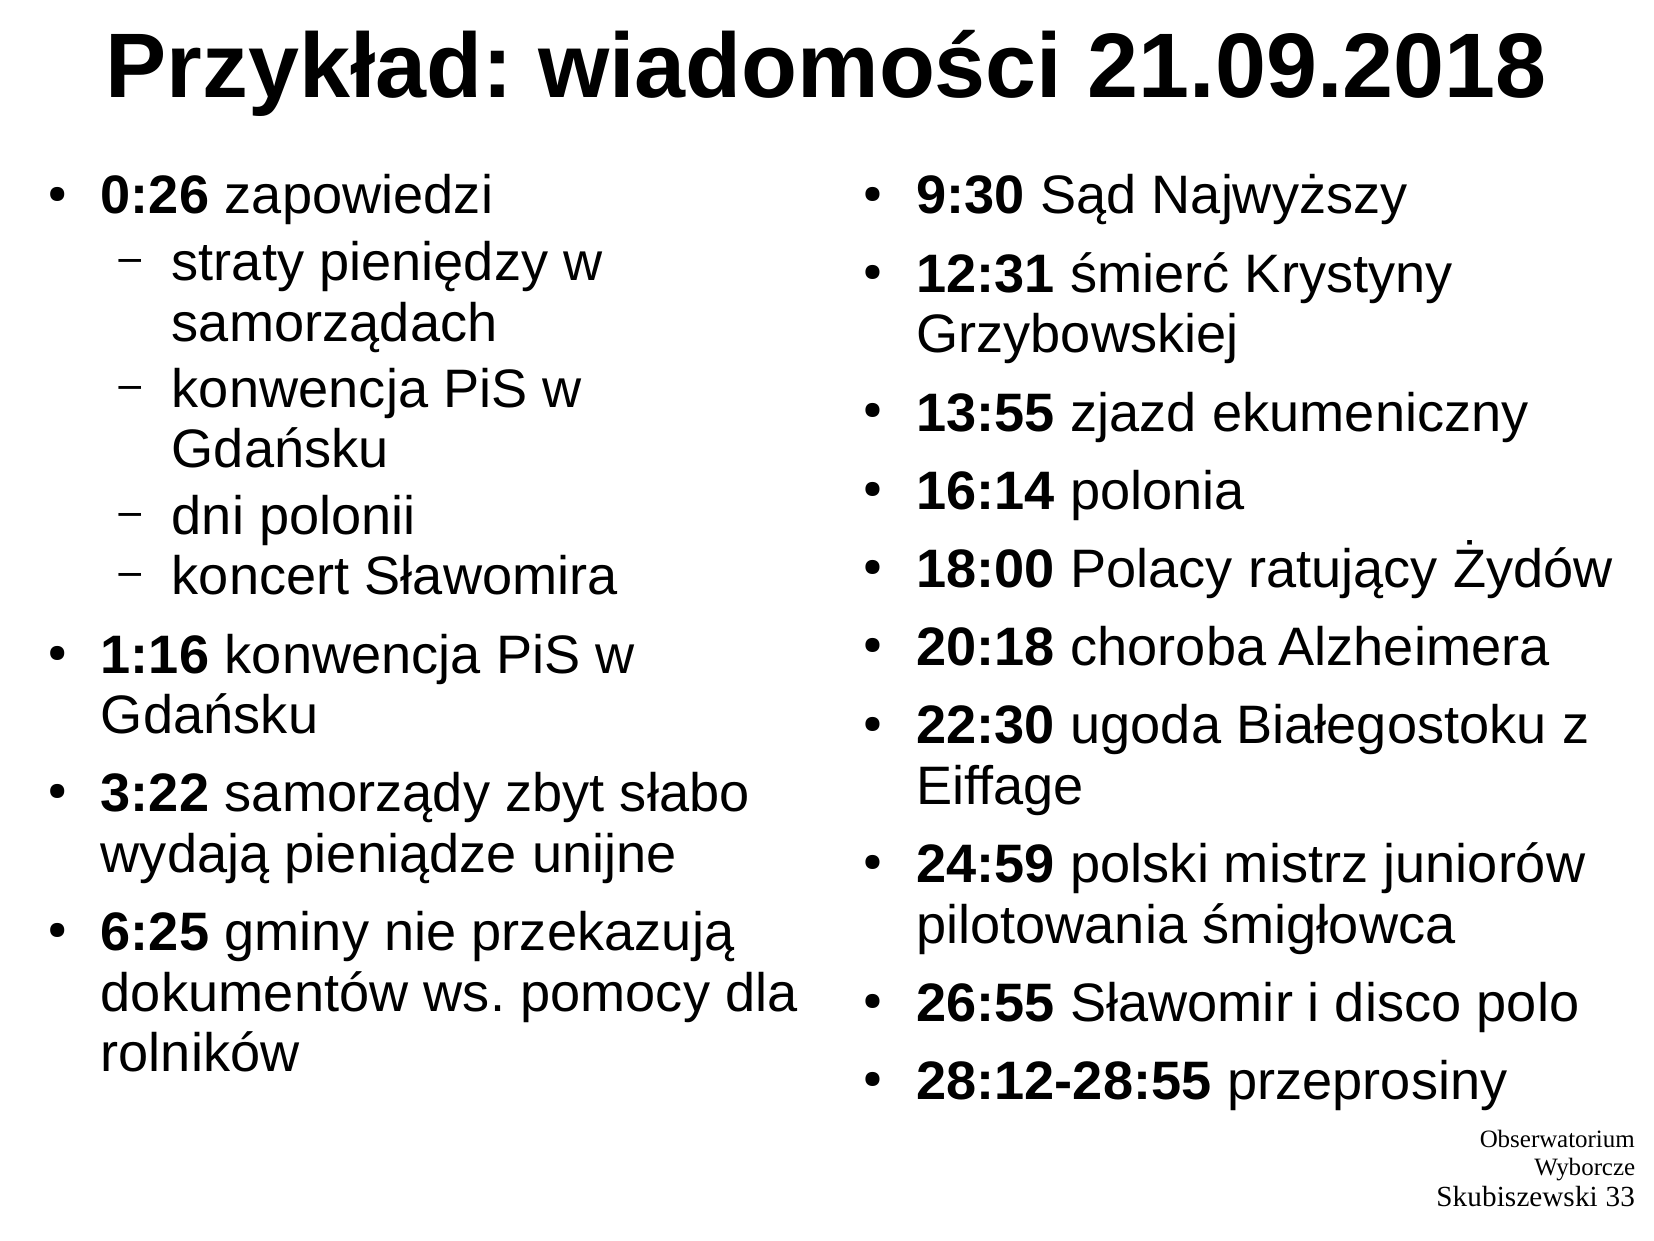

# Przykład: wiadomości 21.09.2018
0:26 zapowiedzi
straty pieniędzy w samorządach
konwencja PiS w Gdańsku
dni polonii
koncert Sławomira
1:16 konwencja PiS w Gdańsku
3:22 samorządy zbyt słabo wydają pieniądze unijne
6:25 gminy nie przekazują dokumentów ws. pomocy dla rolników
9:30 Sąd Najwyższy
12:31 śmierć Krystyny Grzybowskiej
13:55 zjazd ekumeniczny
16:14 polonia
18:00 Polacy ratujący Żydów
20:18 choroba Alzheimera
22:30 ugoda Białegostoku z Eiffage
24:59 polski mistrz juniorów pilotowania śmigłowca
26:55 Sławomir i disco polo
28:12-28:55 przeprosiny
33